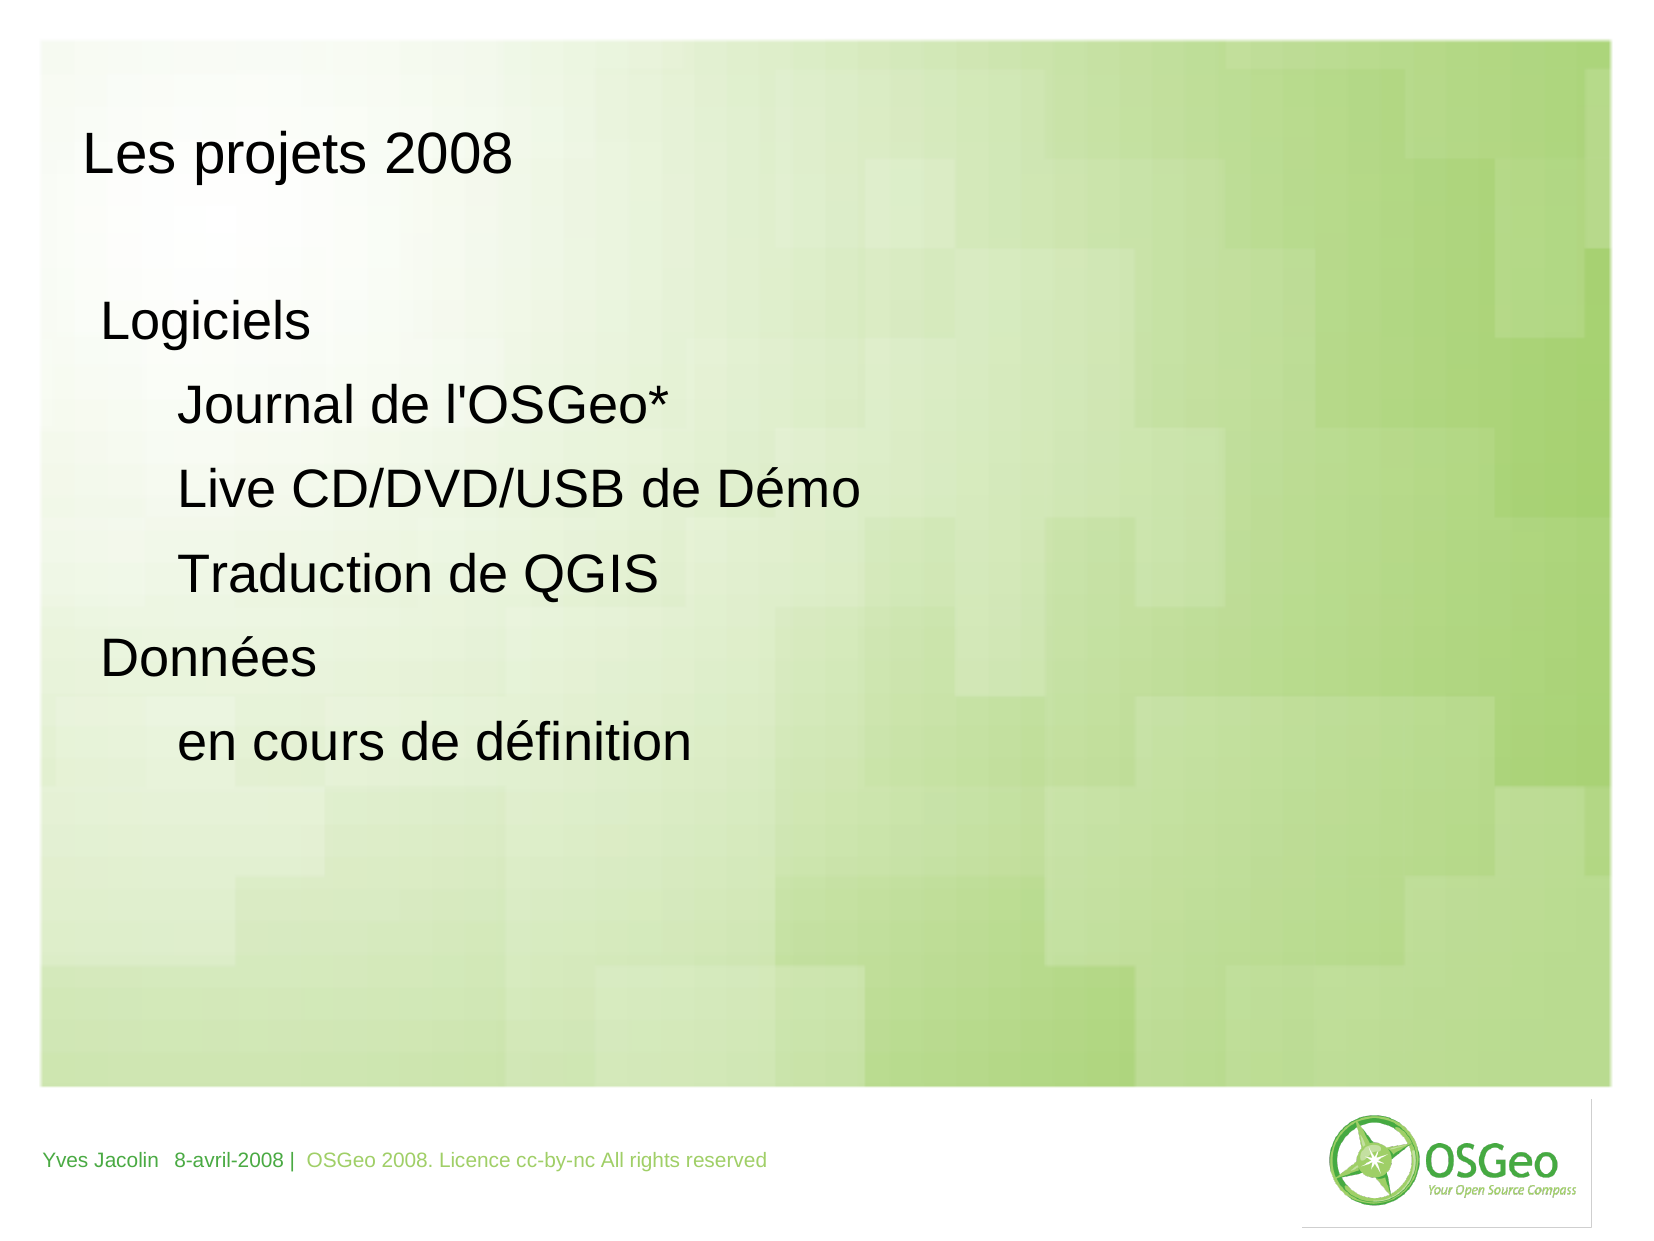

# Les projets 2008
Logiciels
Journal de l'OSGeo*
Live CD/DVD/USB de Démo
Traduction de QGIS
Données
en cours de définition